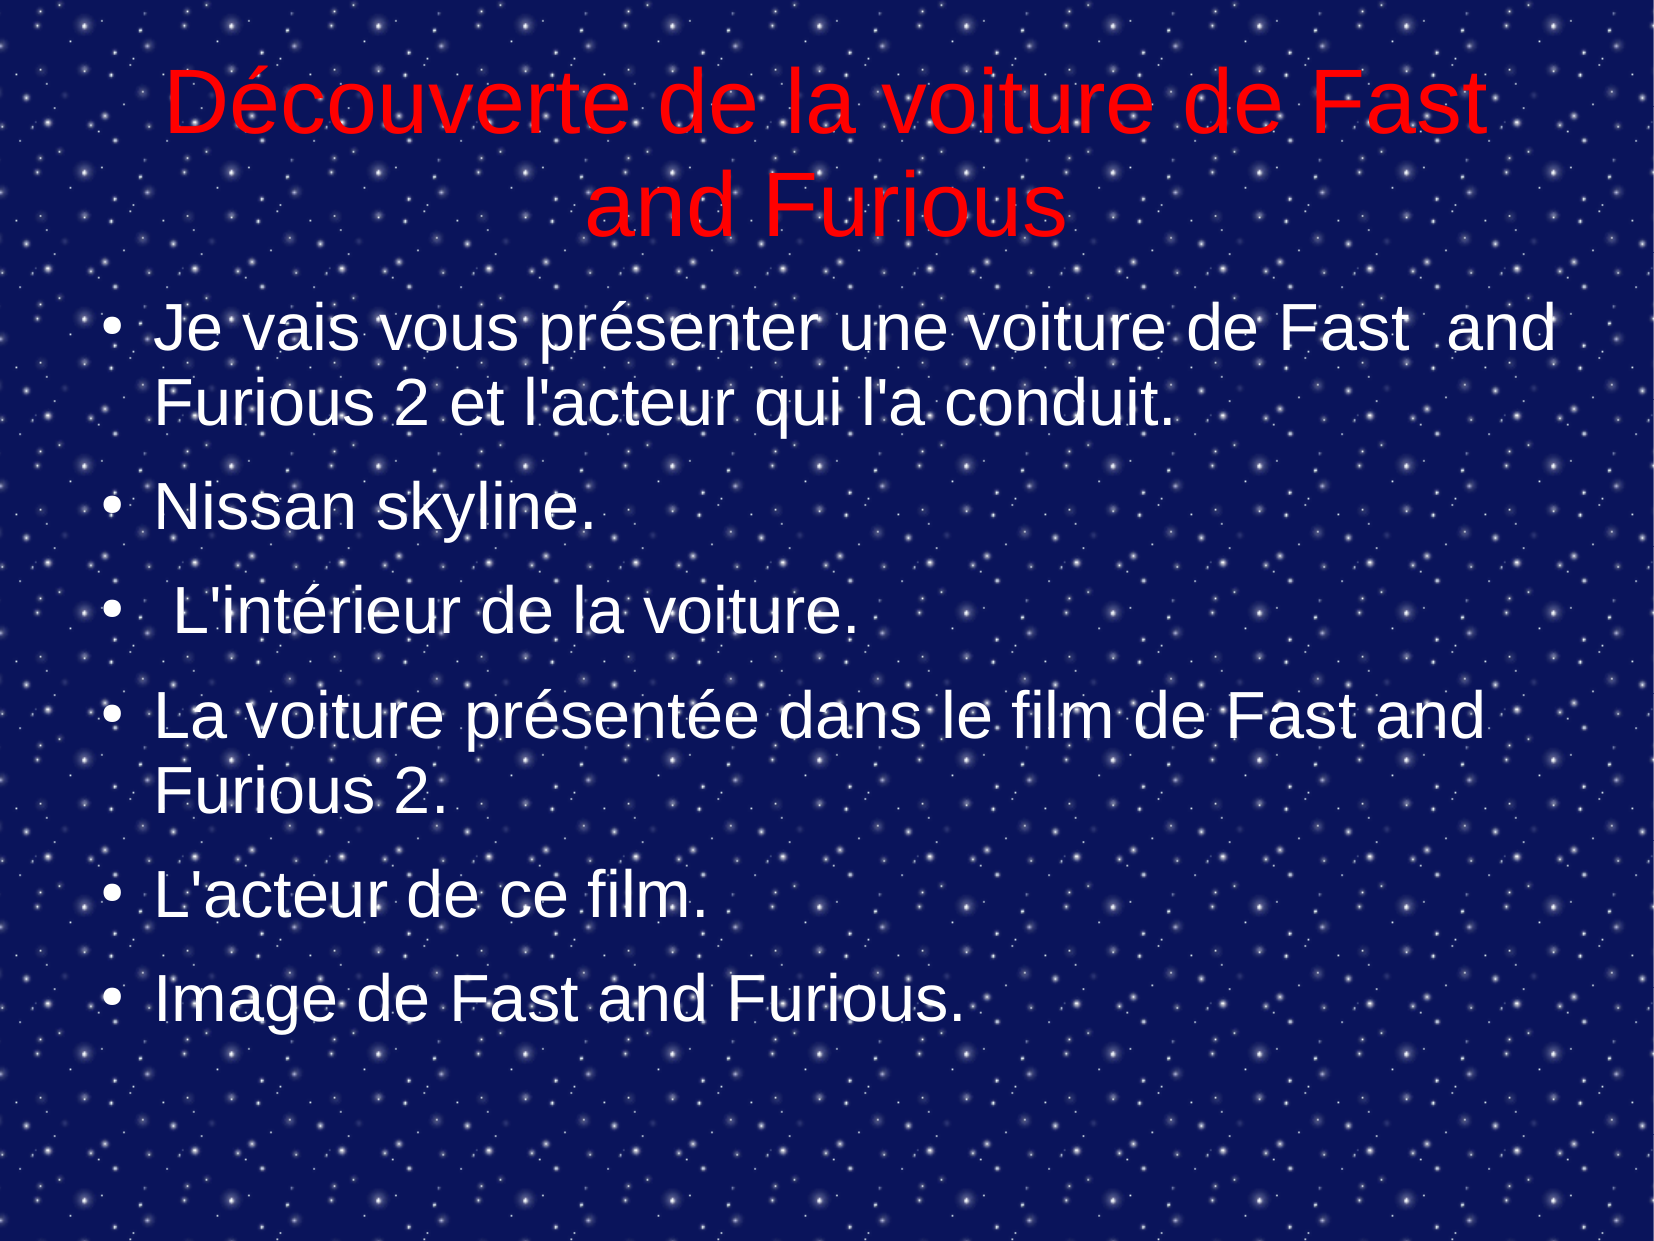

# Découverte de la voiture de Fast and Furious
Je vais vous présenter une voiture de Fast and Furious 2 et l'acteur qui l'a conduit.
Nissan skyline.
 L'intérieur de la voiture.
La voiture présentée dans le film de Fast and Furious 2.
L'acteur de ce film.
Image de Fast and Furious.